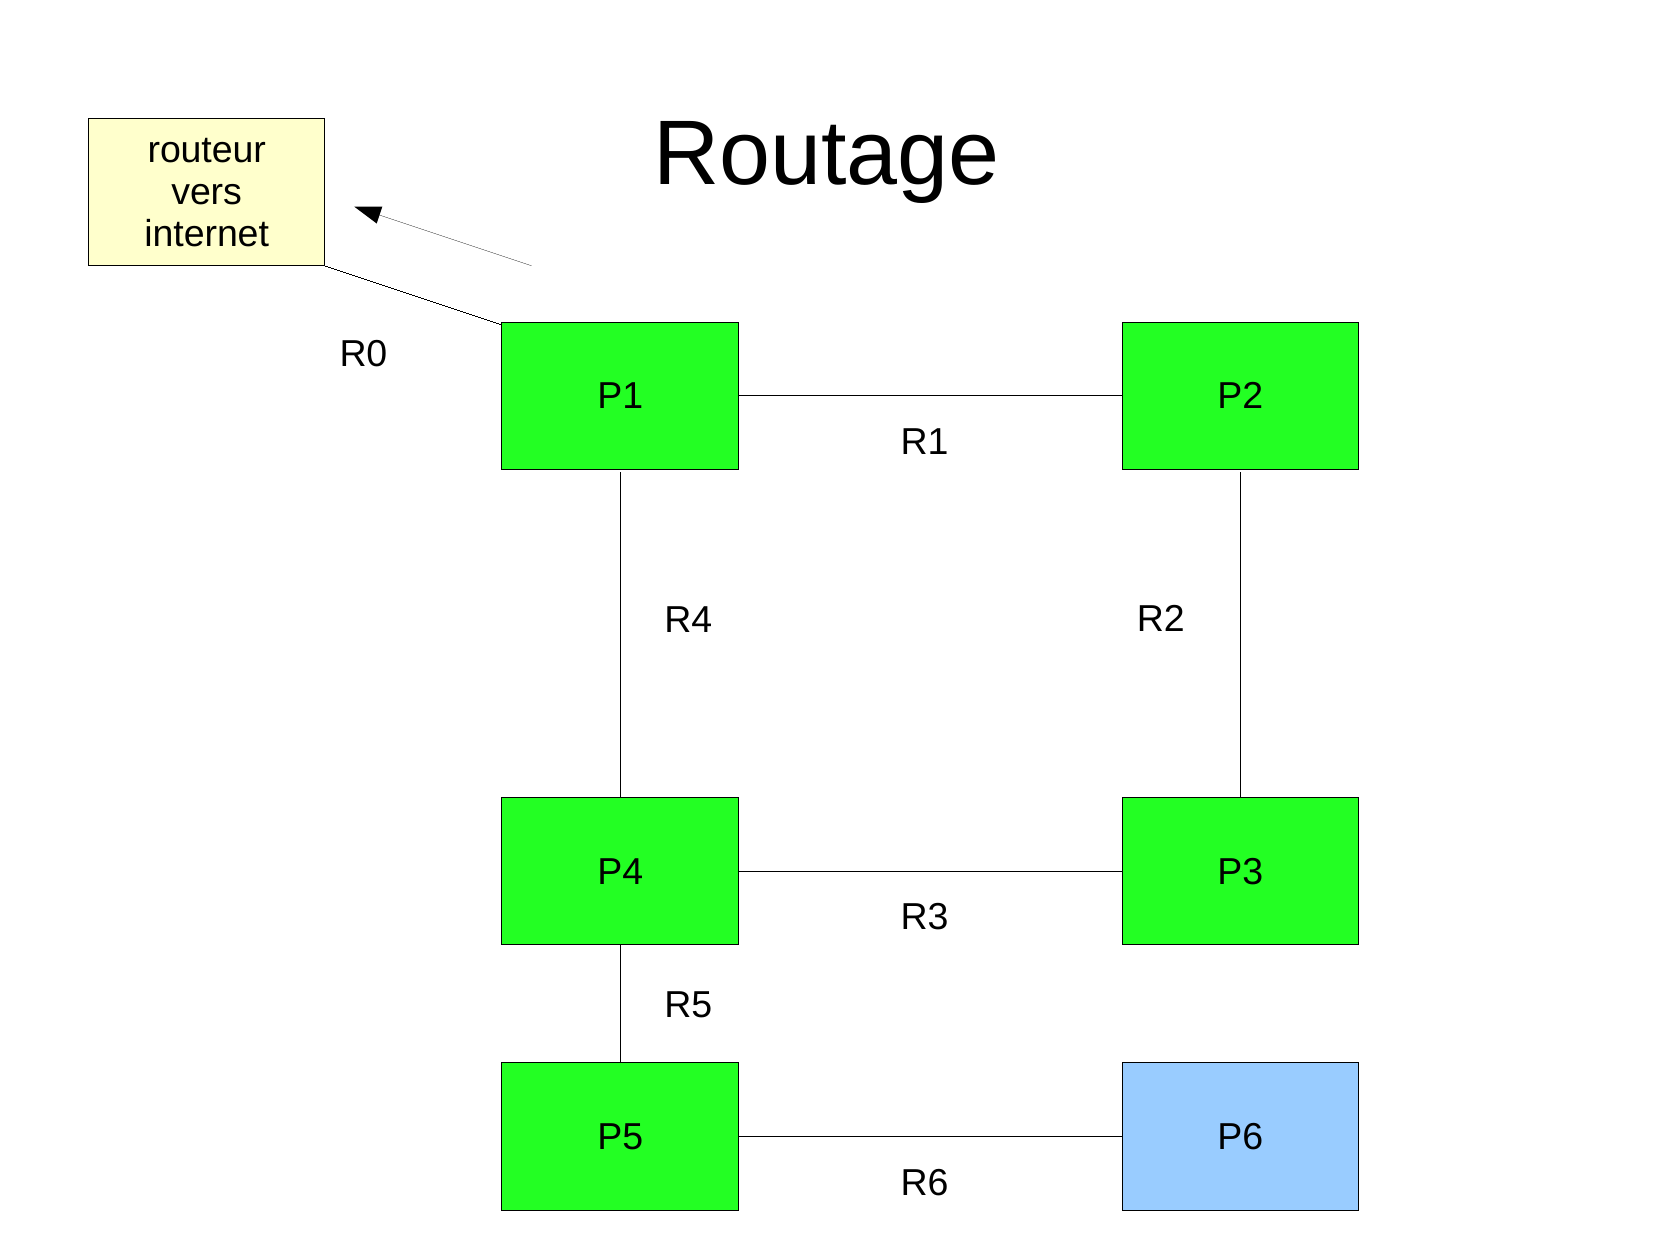

# Routage
routeur
vers
internet
P1
P2
R0
R1
R2
R4
P4
P3
R3
R5
P5
P6
R6